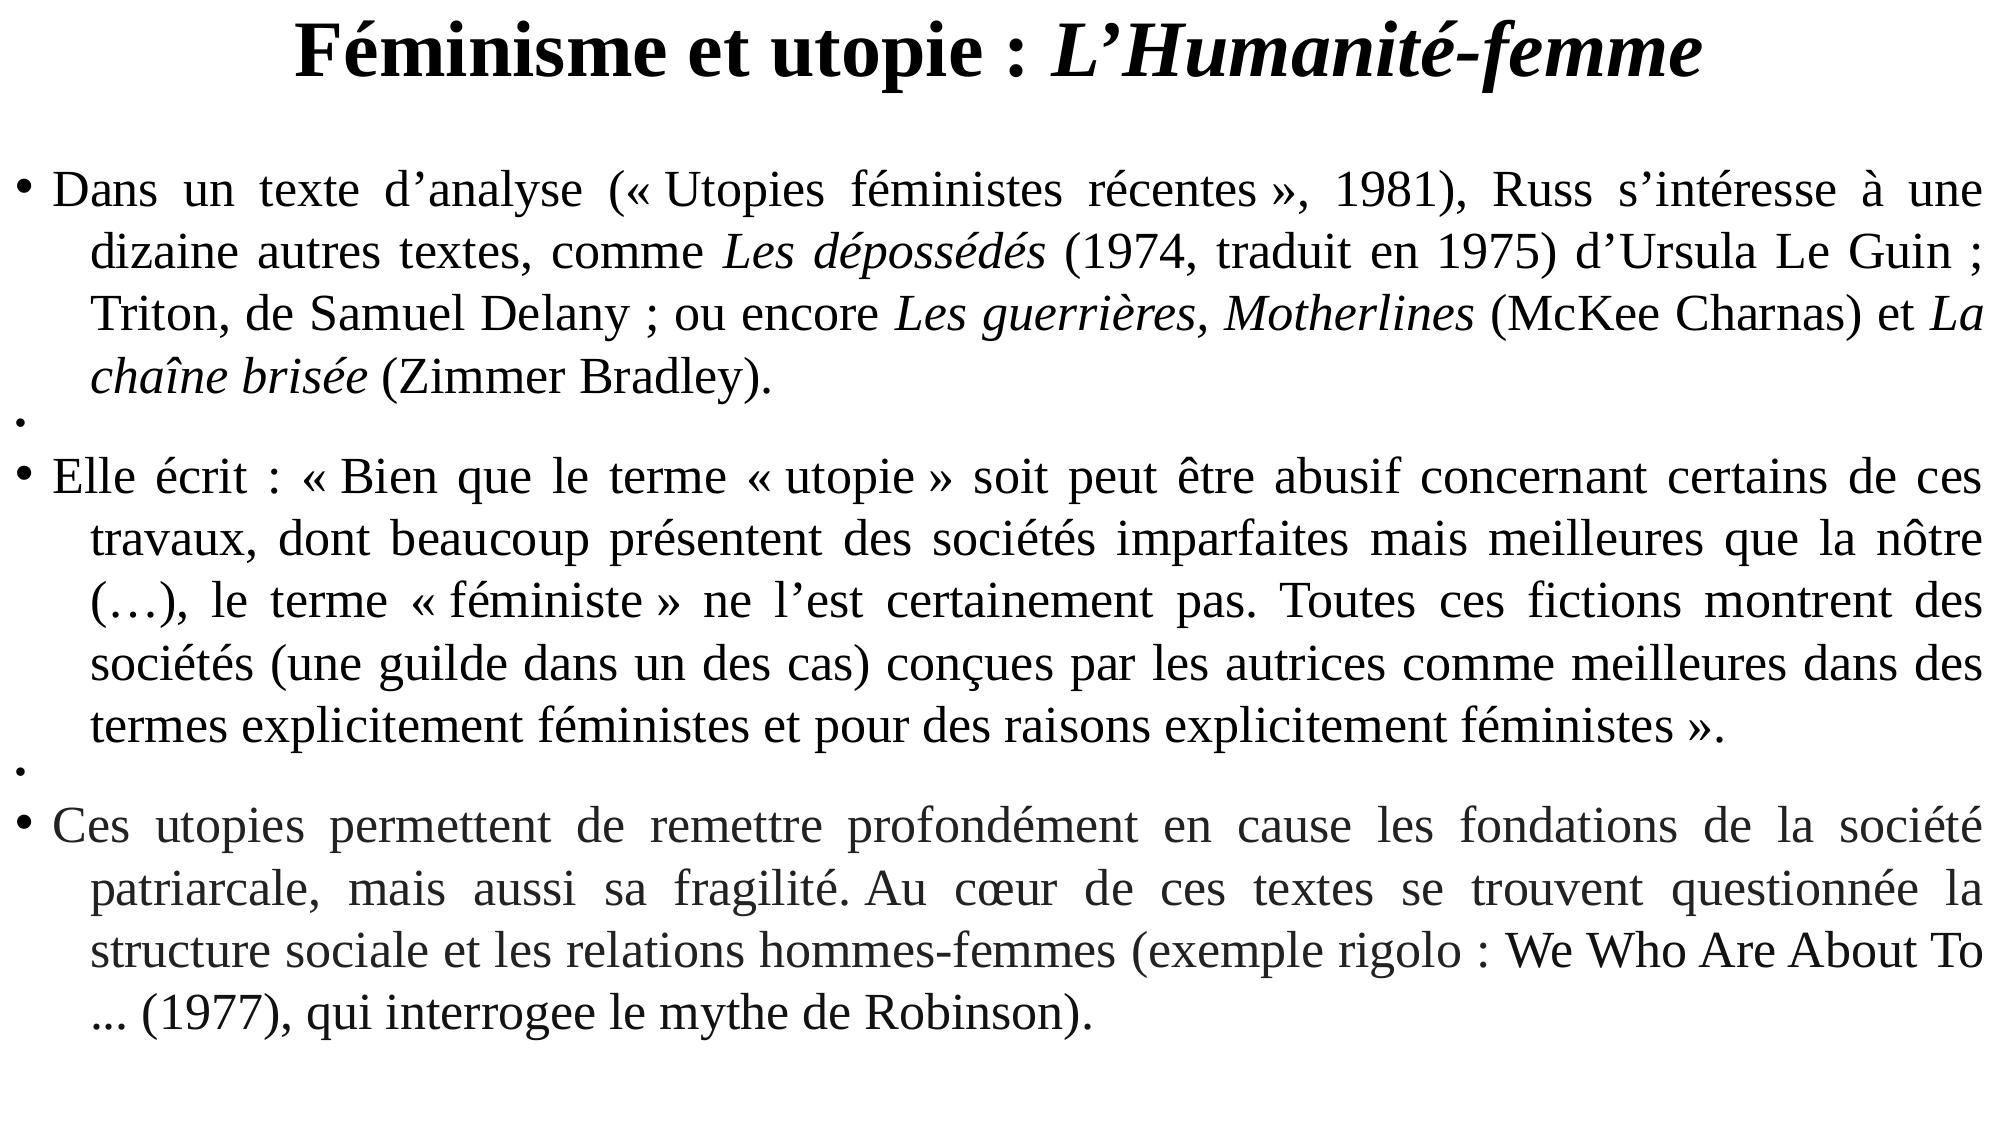

# Féminisme et utopie : L’Humanité-femme
Dans un texte d’analyse (« Utopies féministes récentes », 1981), Russ s’intéresse à une dizaine autres textes, comme Les dépossédés (1974, traduit en 1975) d’Ursula Le Guin ; Triton, de Samuel Delany ; ou encore Les guerrières, Motherlines (McKee Charnas) et La chaîne brisée (Zimmer Bradley).
Elle écrit : « Bien que le terme « utopie » soit peut être abusif concernant certains de ces travaux, dont beaucoup présentent des sociétés imparfaites mais meilleures que la nôtre (…), le terme « féministe » ne l’est certainement pas. Toutes ces fictions montrent des sociétés (une guilde dans un des cas) conçues par les autrices comme meilleures dans des termes explicitement féministes et pour des raisons explicitement féministes ».
Ces utopies permettent de remettre profondément en cause les fondations de la société patriarcale, mais aussi sa fragilité. Au cœur de ces textes se trouvent questionnée la structure sociale et les relations hommes-femmes (exemple rigolo : We Who Are About To ... (1977), qui interrogee le mythe de Robinson).